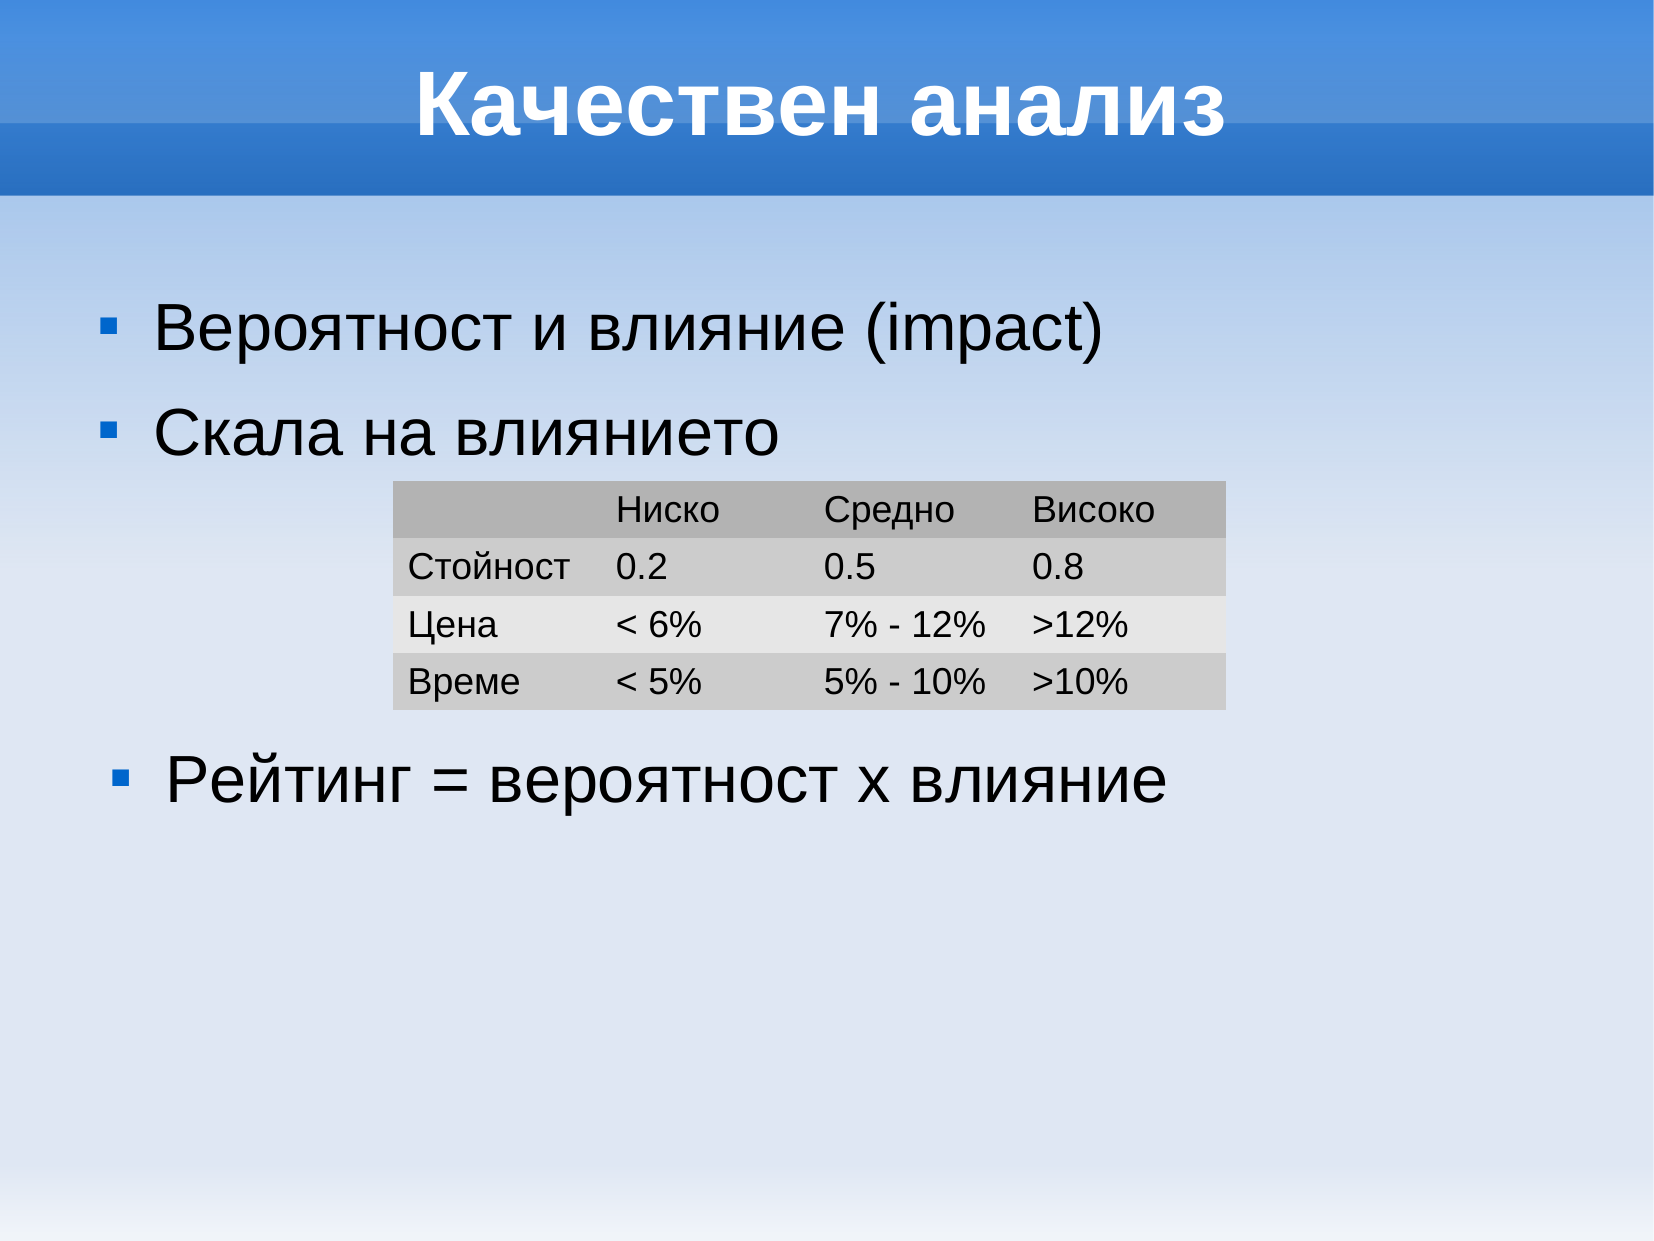

# Качествен анализ
Вероятност и влияние (impact)
Скала на влиянието
| | Ниско | Средно | Високо |
| --- | --- | --- | --- |
| Стойност | 0.2 | 0.5 | 0.8 |
| Цена | < 6% | 7% - 12% | >12% |
| Време | < 5% | 5% - 10% | >10% |
Рейтинг = вероятност x влияние